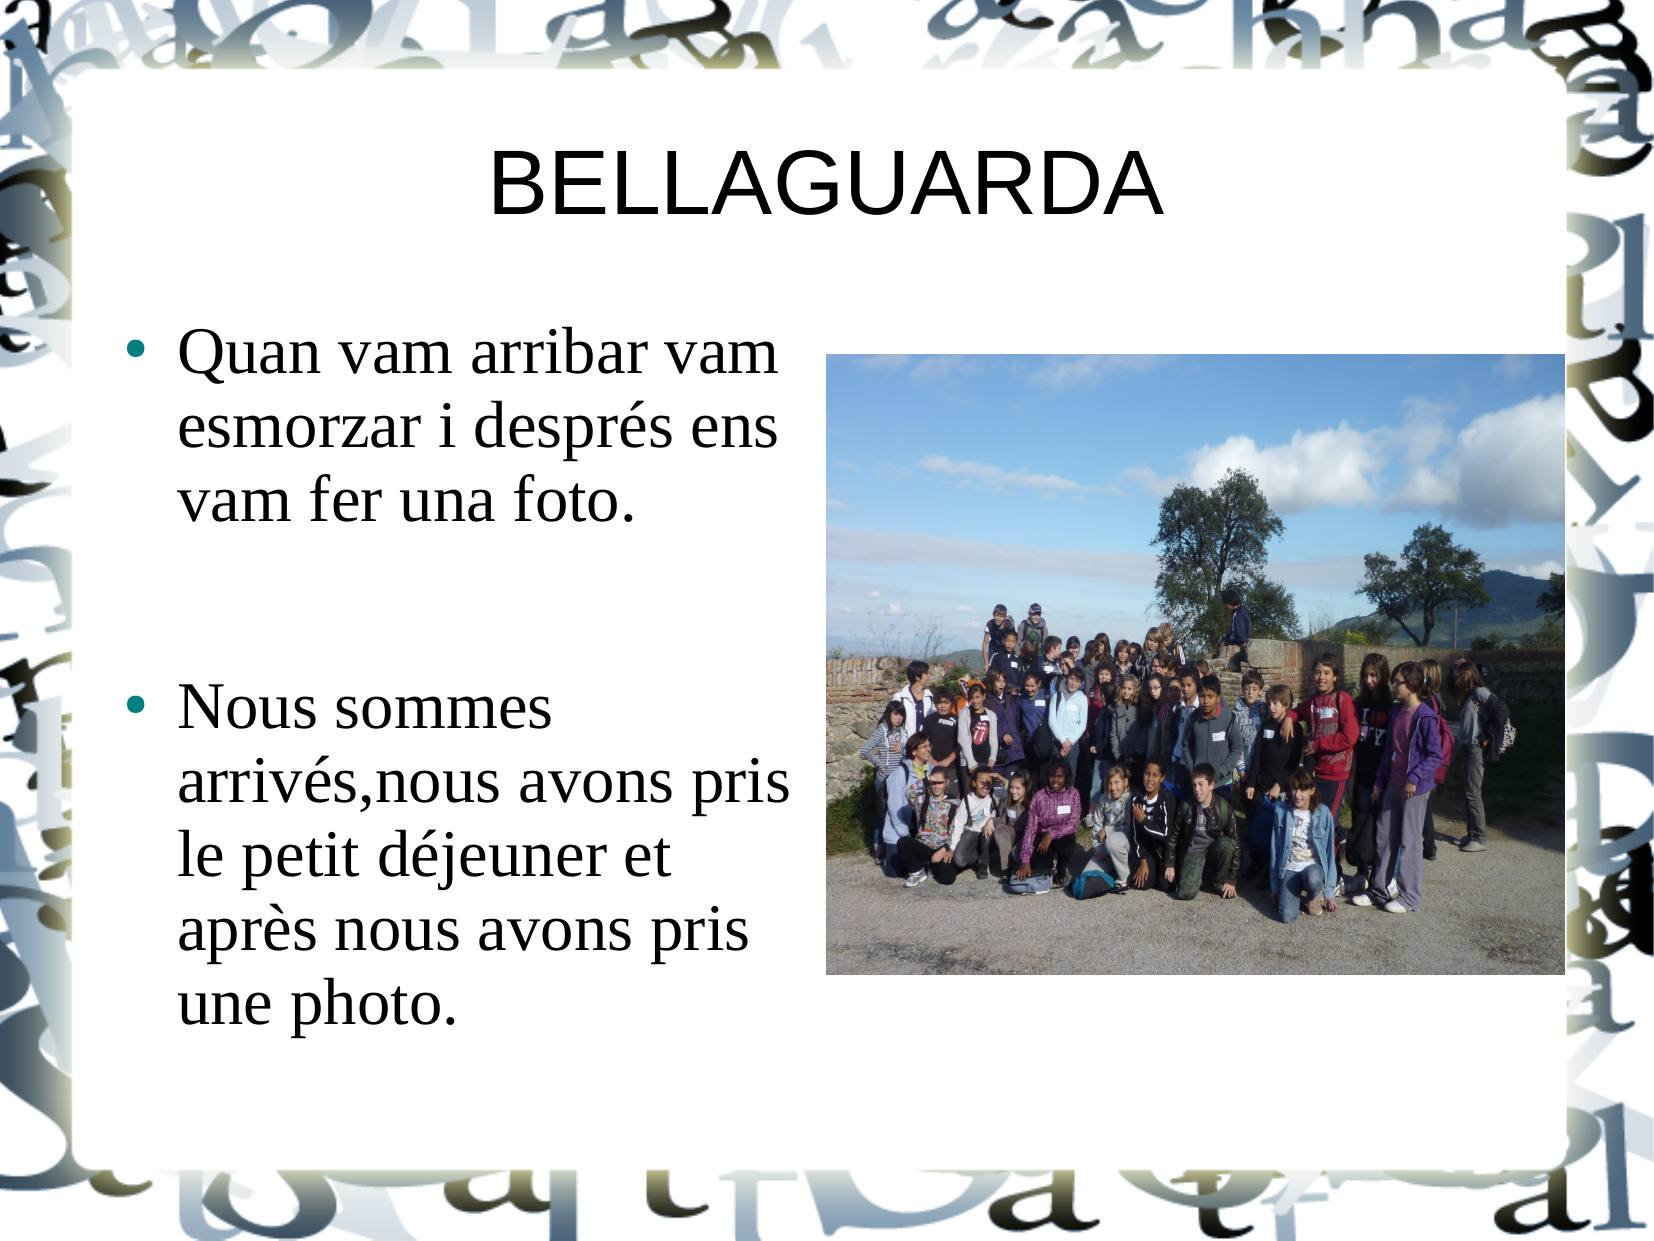

# BELLAGUARDA
Quan vam arribar vam esmorzar i després ens vam fer una foto.
Nous sommes arrivés,nous avons pris le petit déjeuner et après nous avons pris une photo.